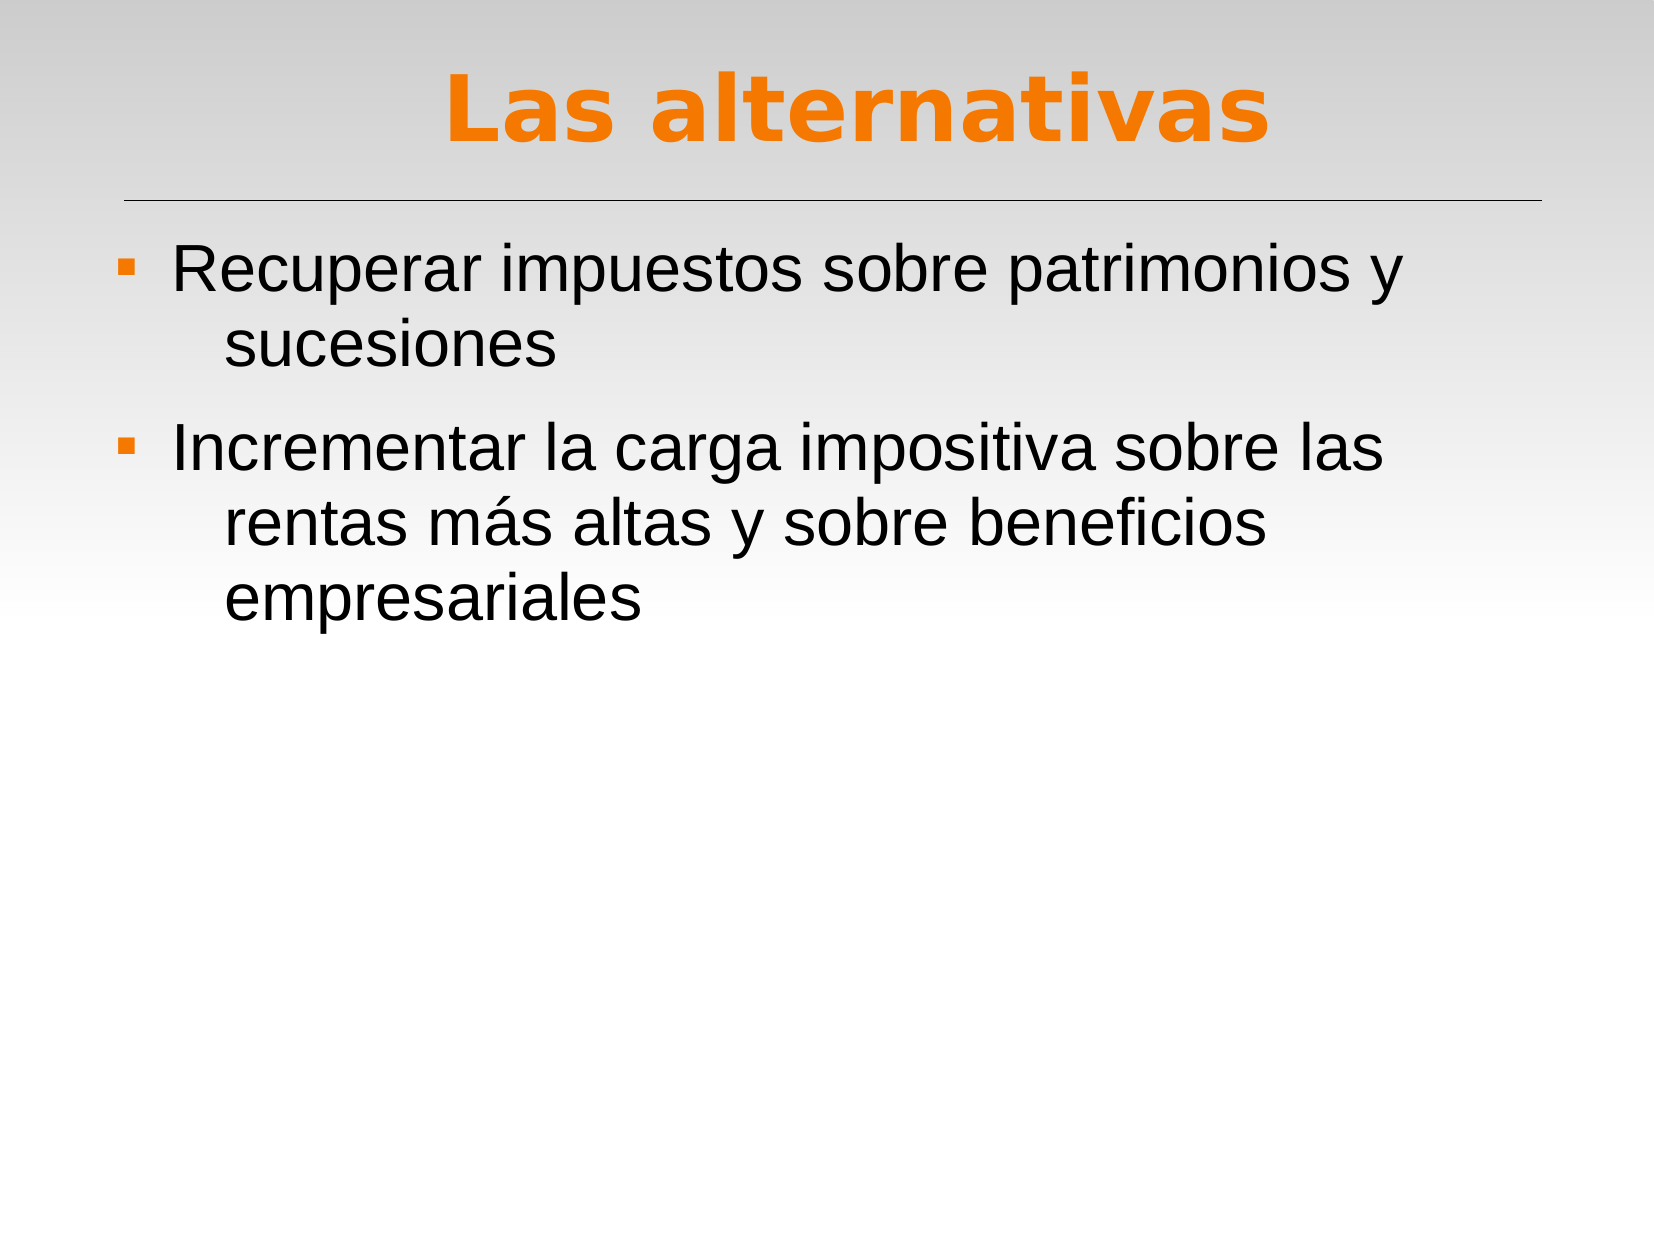

#
Las alternativas
Recuperar impuestos sobre patrimonios y sucesiones
Incrementar la carga impositiva sobre las rentas más altas y sobre beneficios empresariales